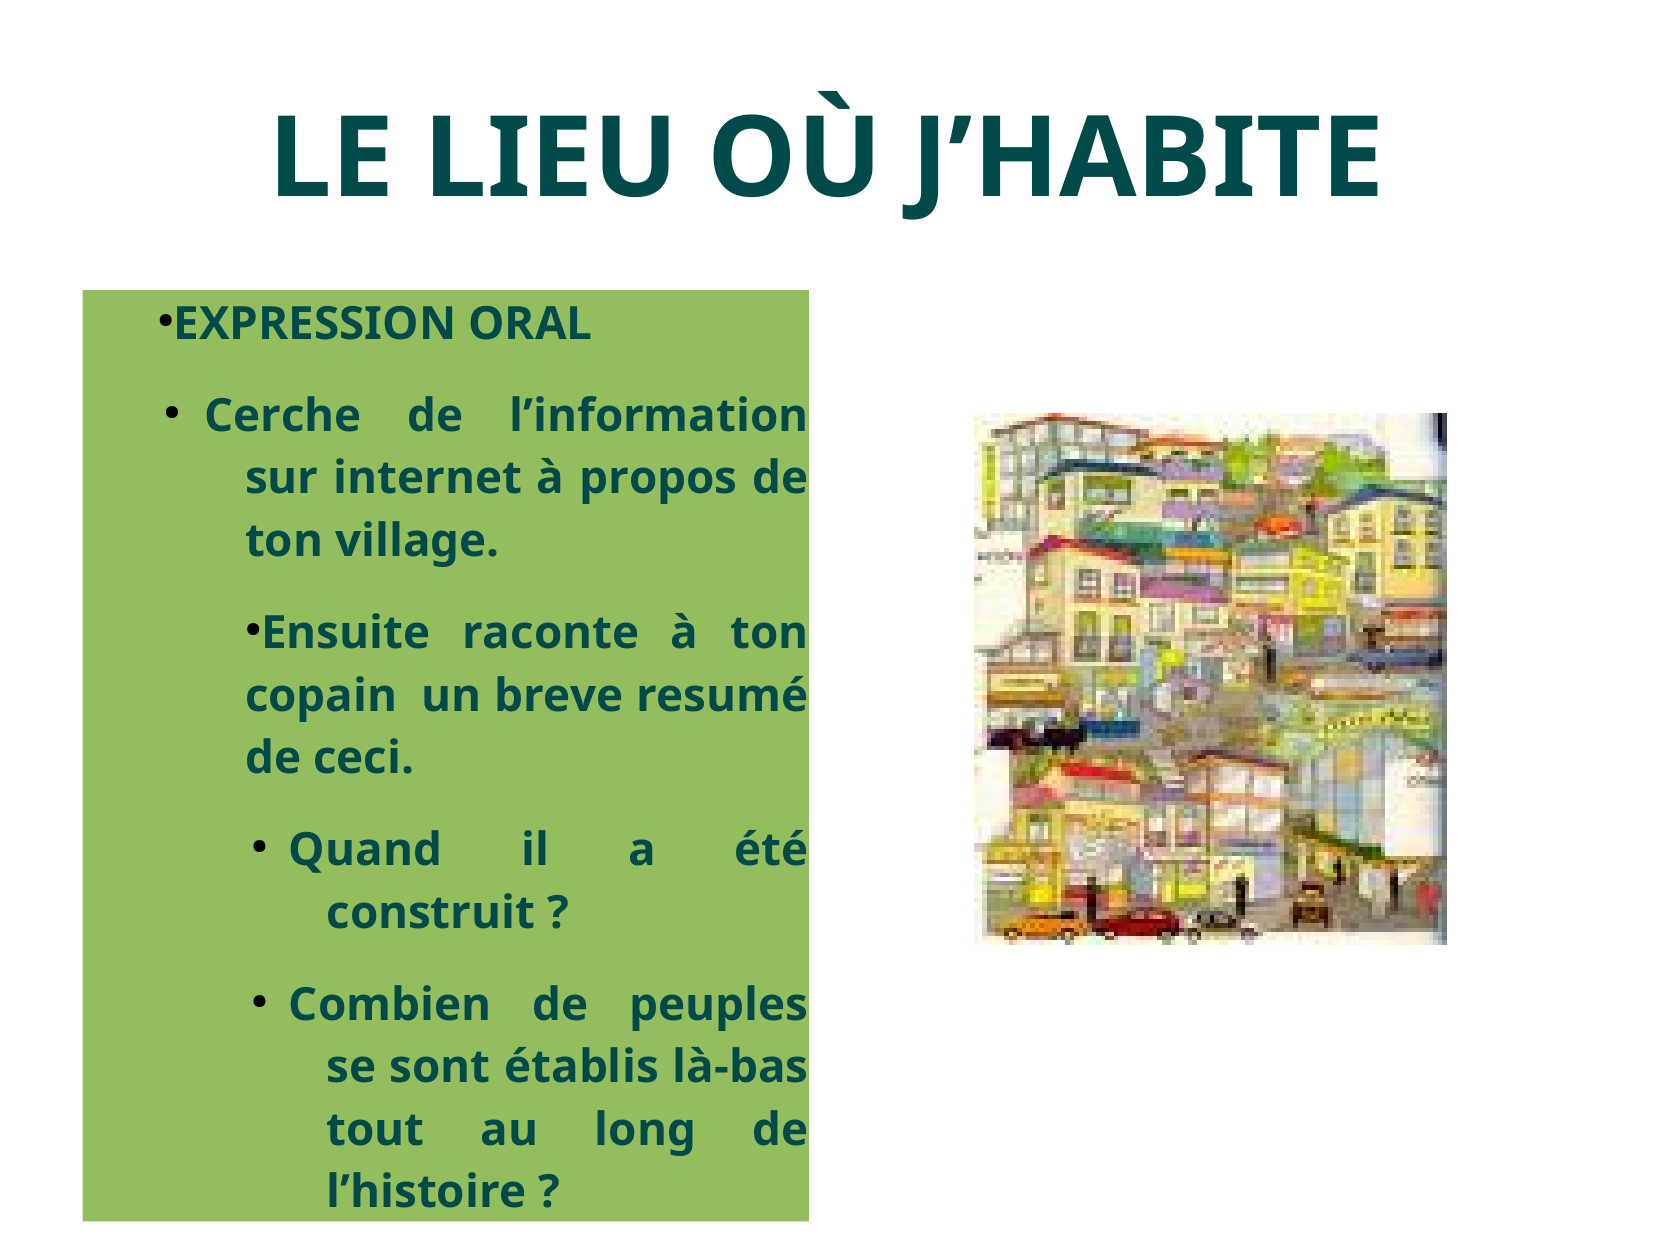

# LE LIEU OÙ J’HABITE
EXPRESSION ORAL
Cerche de l’information sur internet à propos de ton village.
Ensuite raconte à ton copain un breve resumé de ceci.
Quand il a été construit ?
Combien de peuples se sont établis là-bas tout au long de l’histoire ?